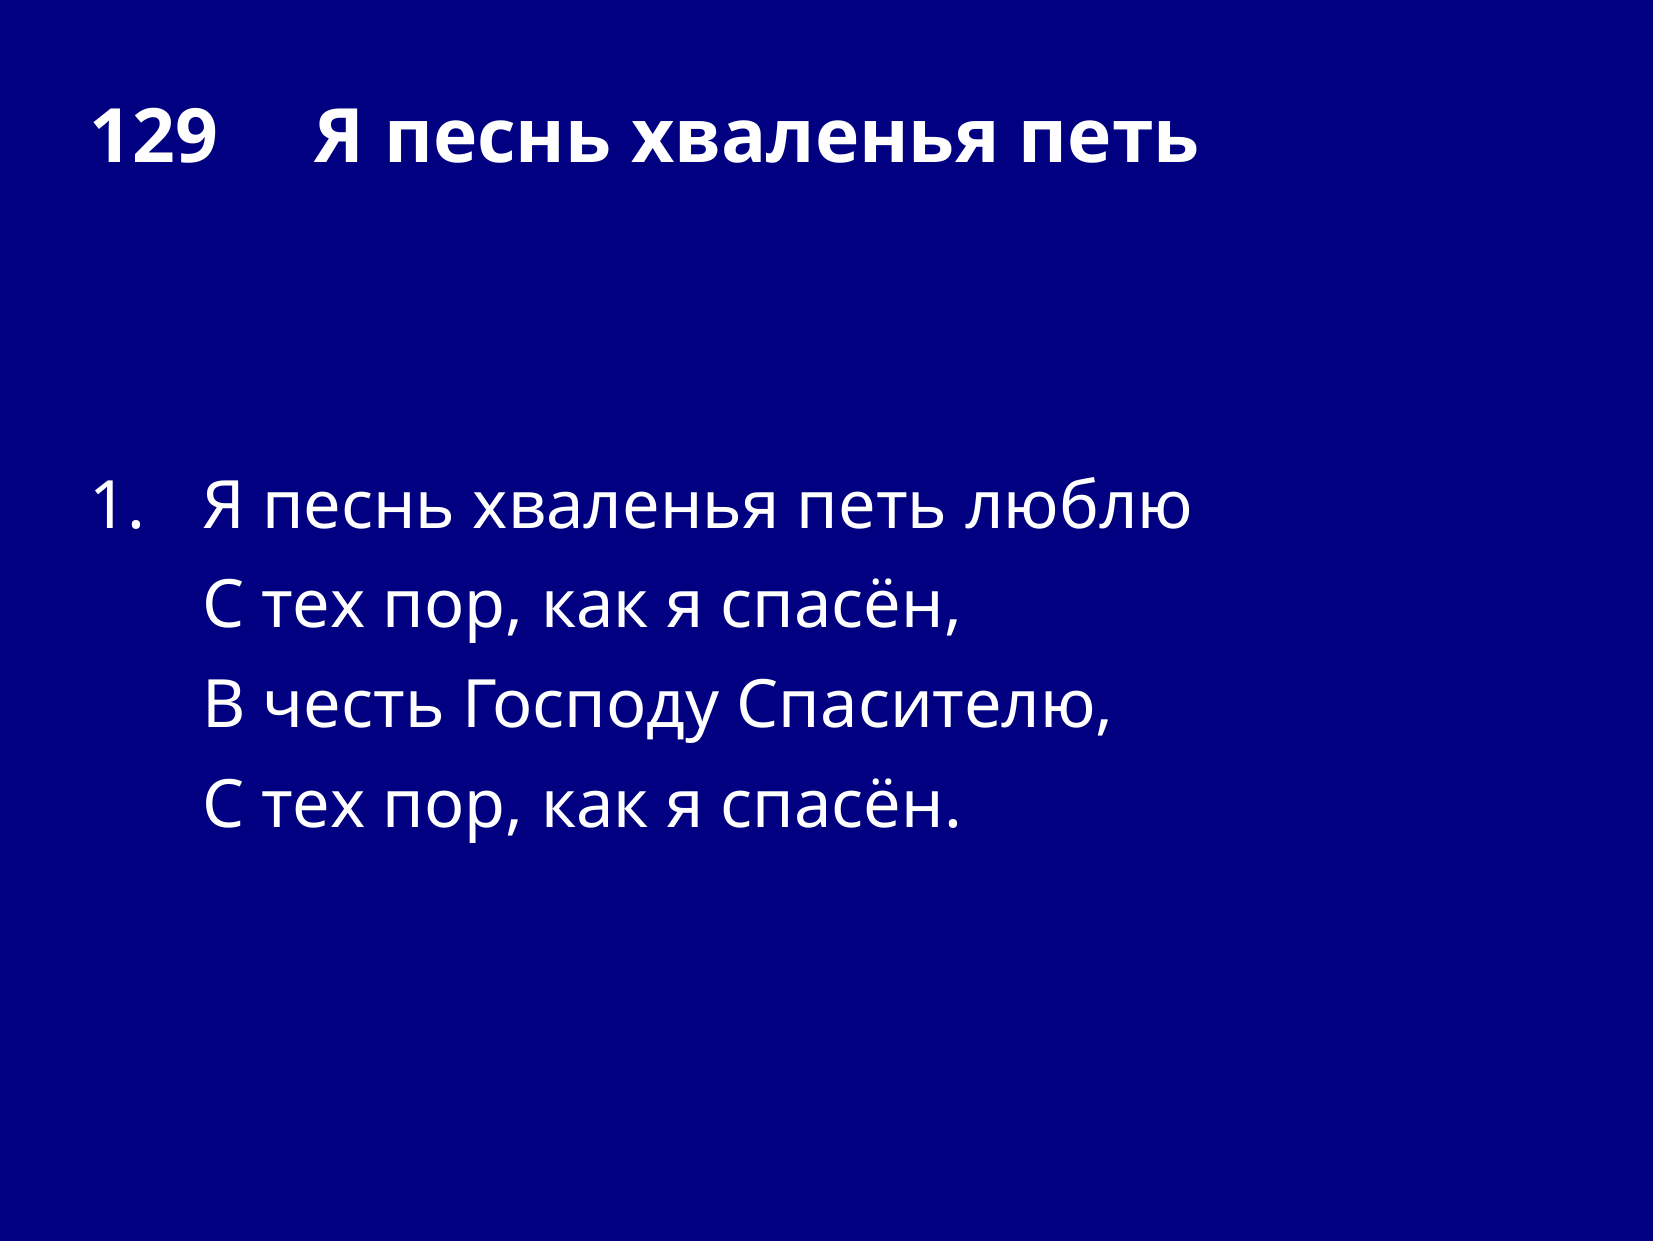

129	Я песнь хваленья петь
1.	Я песнь хваленья петь люблю
	С тех пор, как я спасён,
	В честь Господу Спасителю,
	С тех пор, как я спасён.